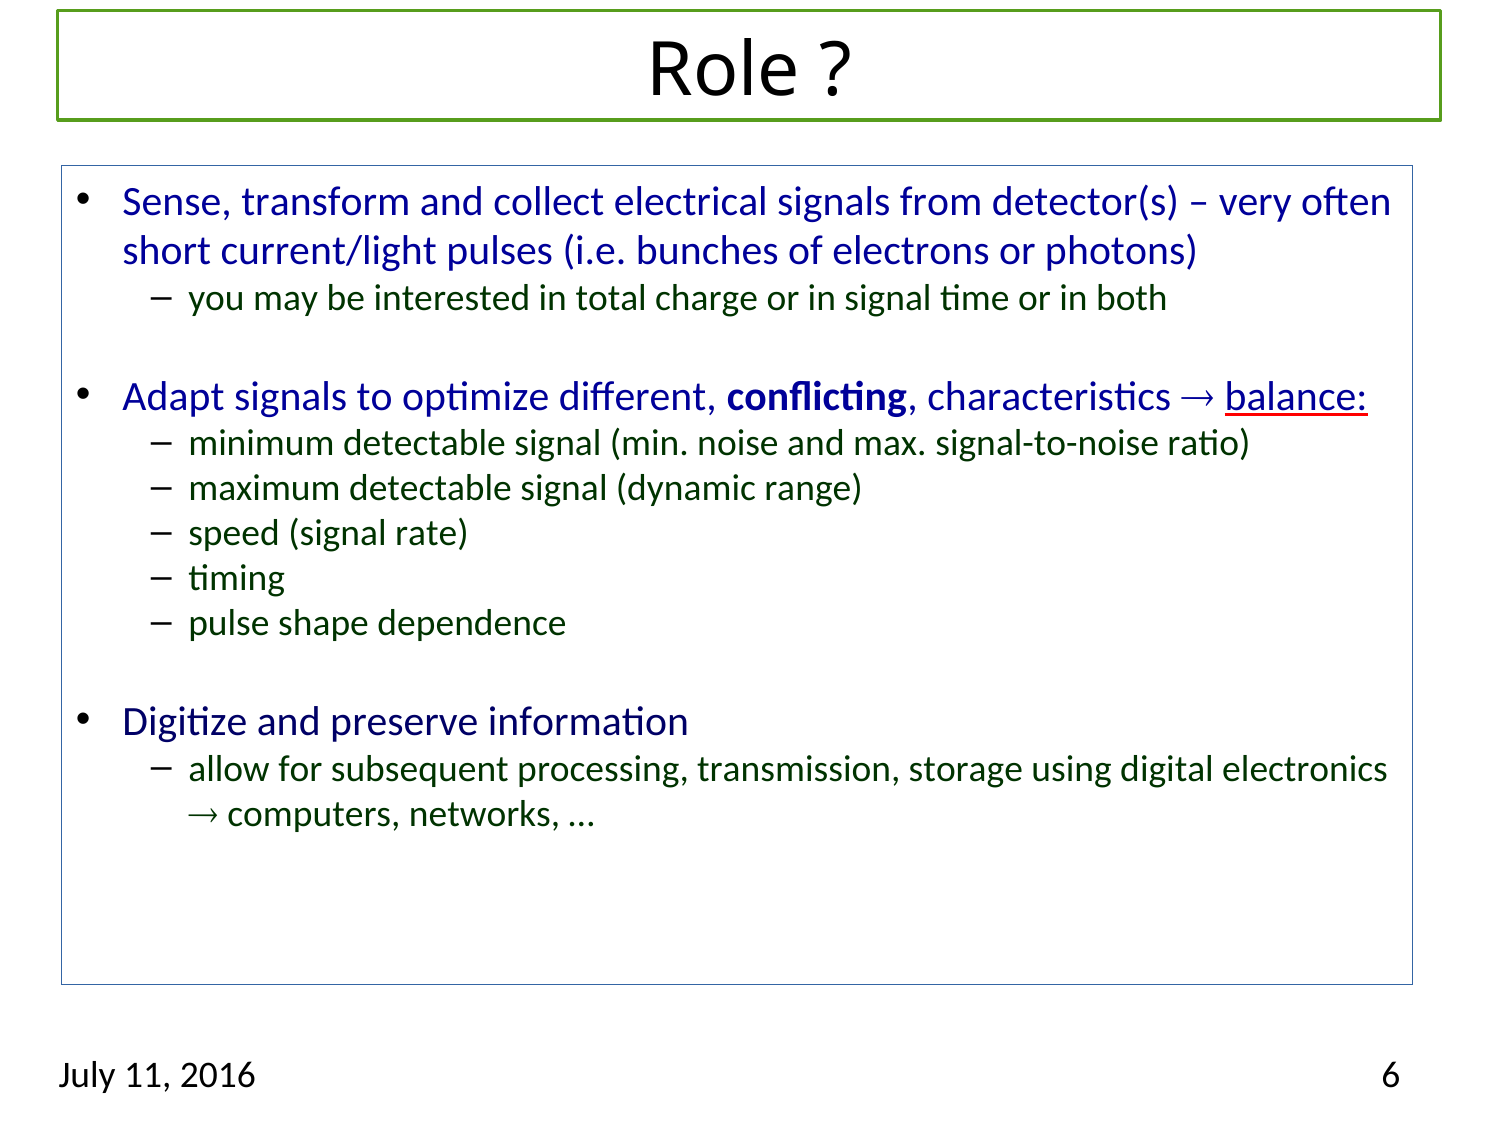

# Role ?
Sense, transform and collect electrical signals from detector(s) – very often short current/light pulses (i.e. bunches of electrons or photons)
you may be interested in total charge or in signal time or in both
Adapt signals to optimize different, conflicting, characteristics  balance:
minimum detectable signal (min. noise and max. signal-to-noise ratio)
maximum detectable signal (dynamic range)
speed (signal rate)
timing
pulse shape dependence
Digitize and preserve information
allow for subsequent processing, transmission, storage using digital electronics  computers, networks, …
6